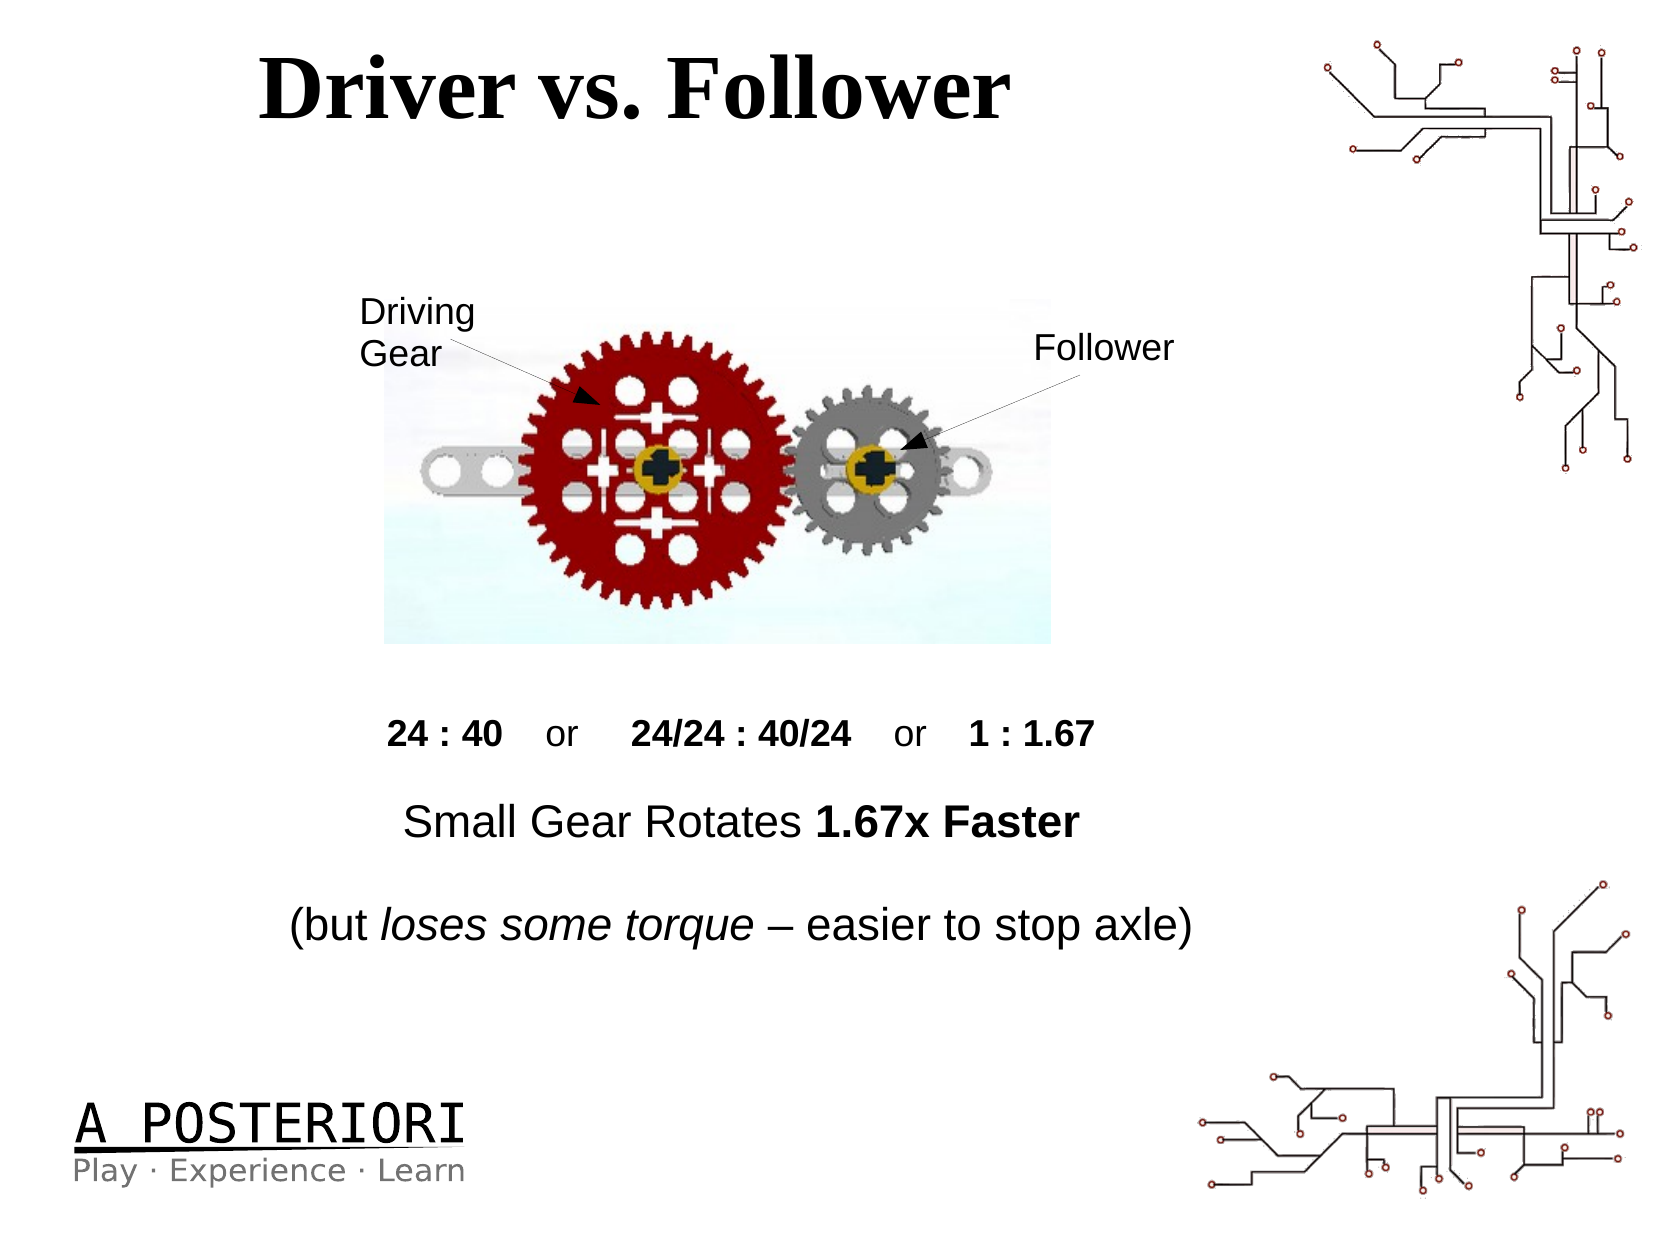

# Driver vs. Follower
Driving Gear
Follower
24 : 40 or 24/24 : 40/24 or 1 : 1.67
Small Gear Rotates 1.67x Faster
(but loses some torque – easier to stop axle)